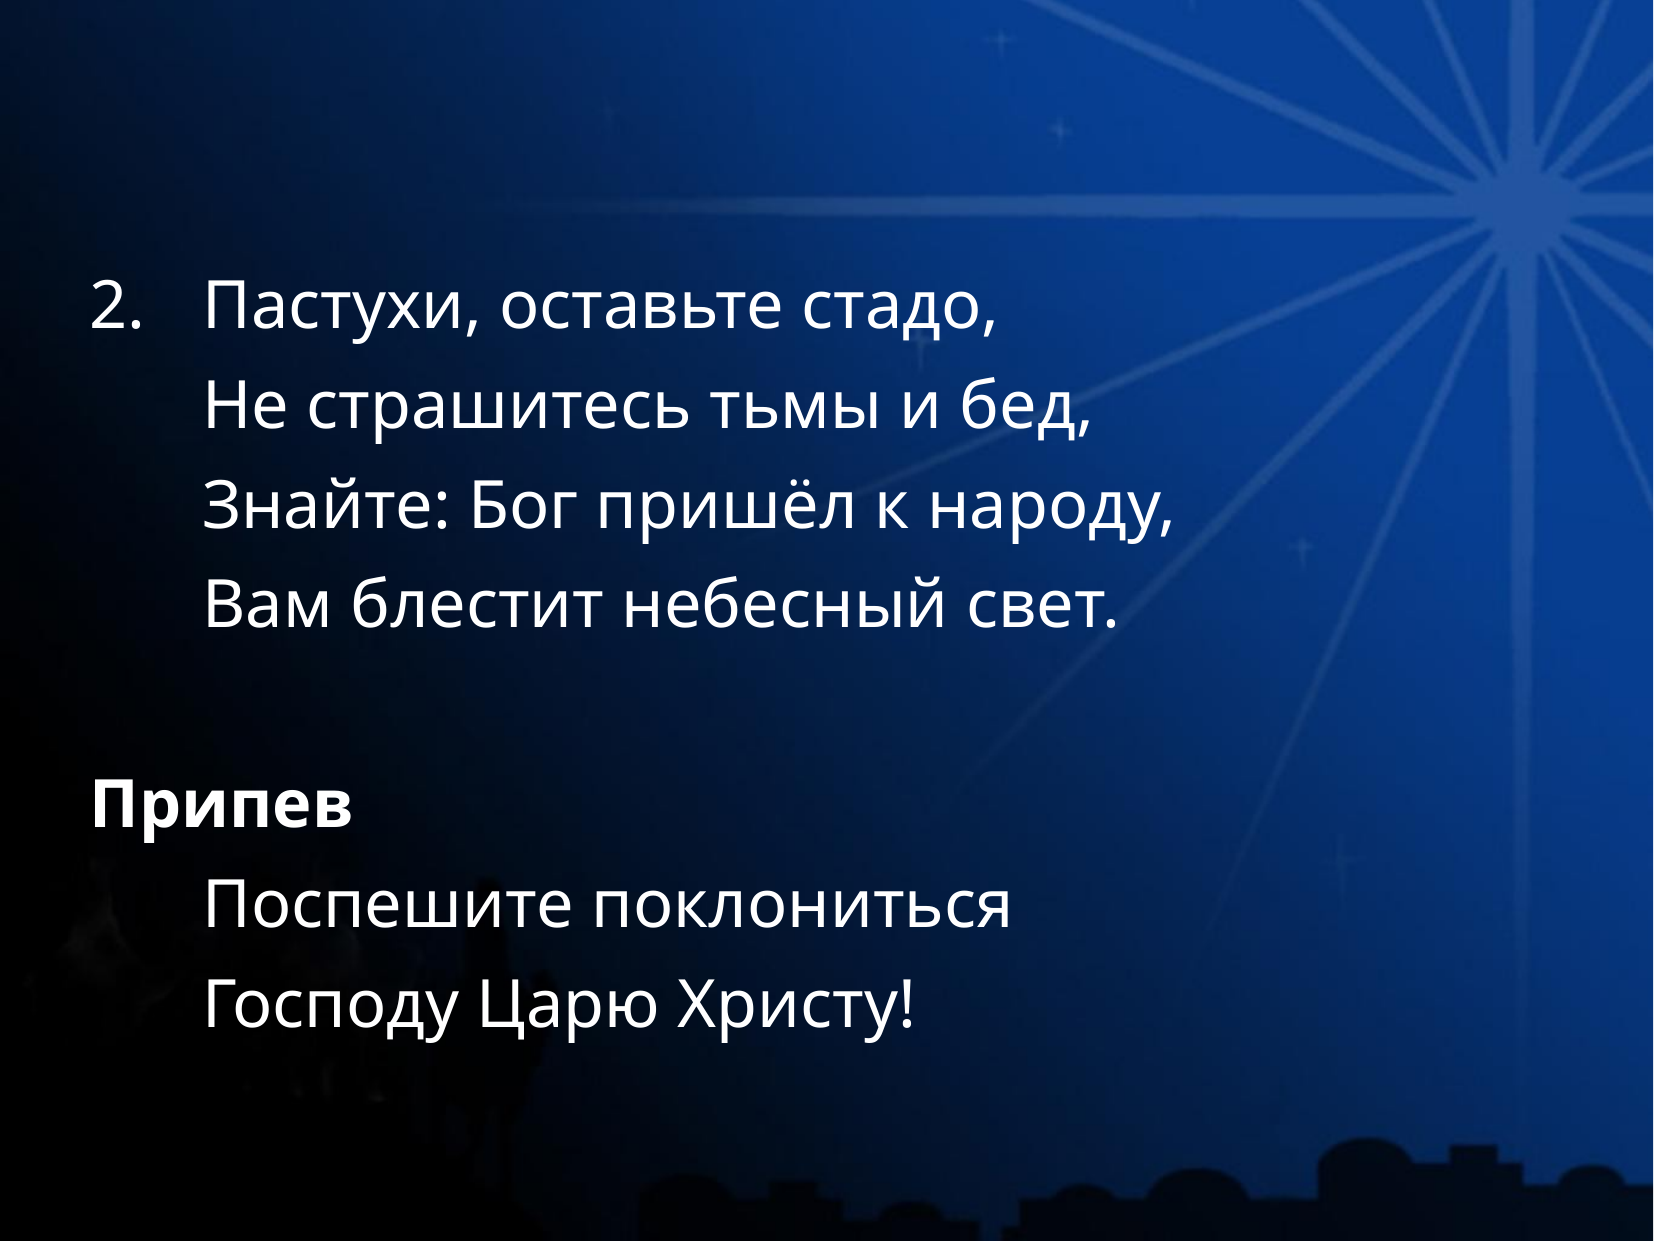

2.	Пастухи, оставьте стадо,
	Не страшитесь тьмы и бед,
	Знайте: Бог пришёл к народу,
	Вам блестит небесный свет.
Припев
	Поспешите поклониться
	Господу Царю Христу!